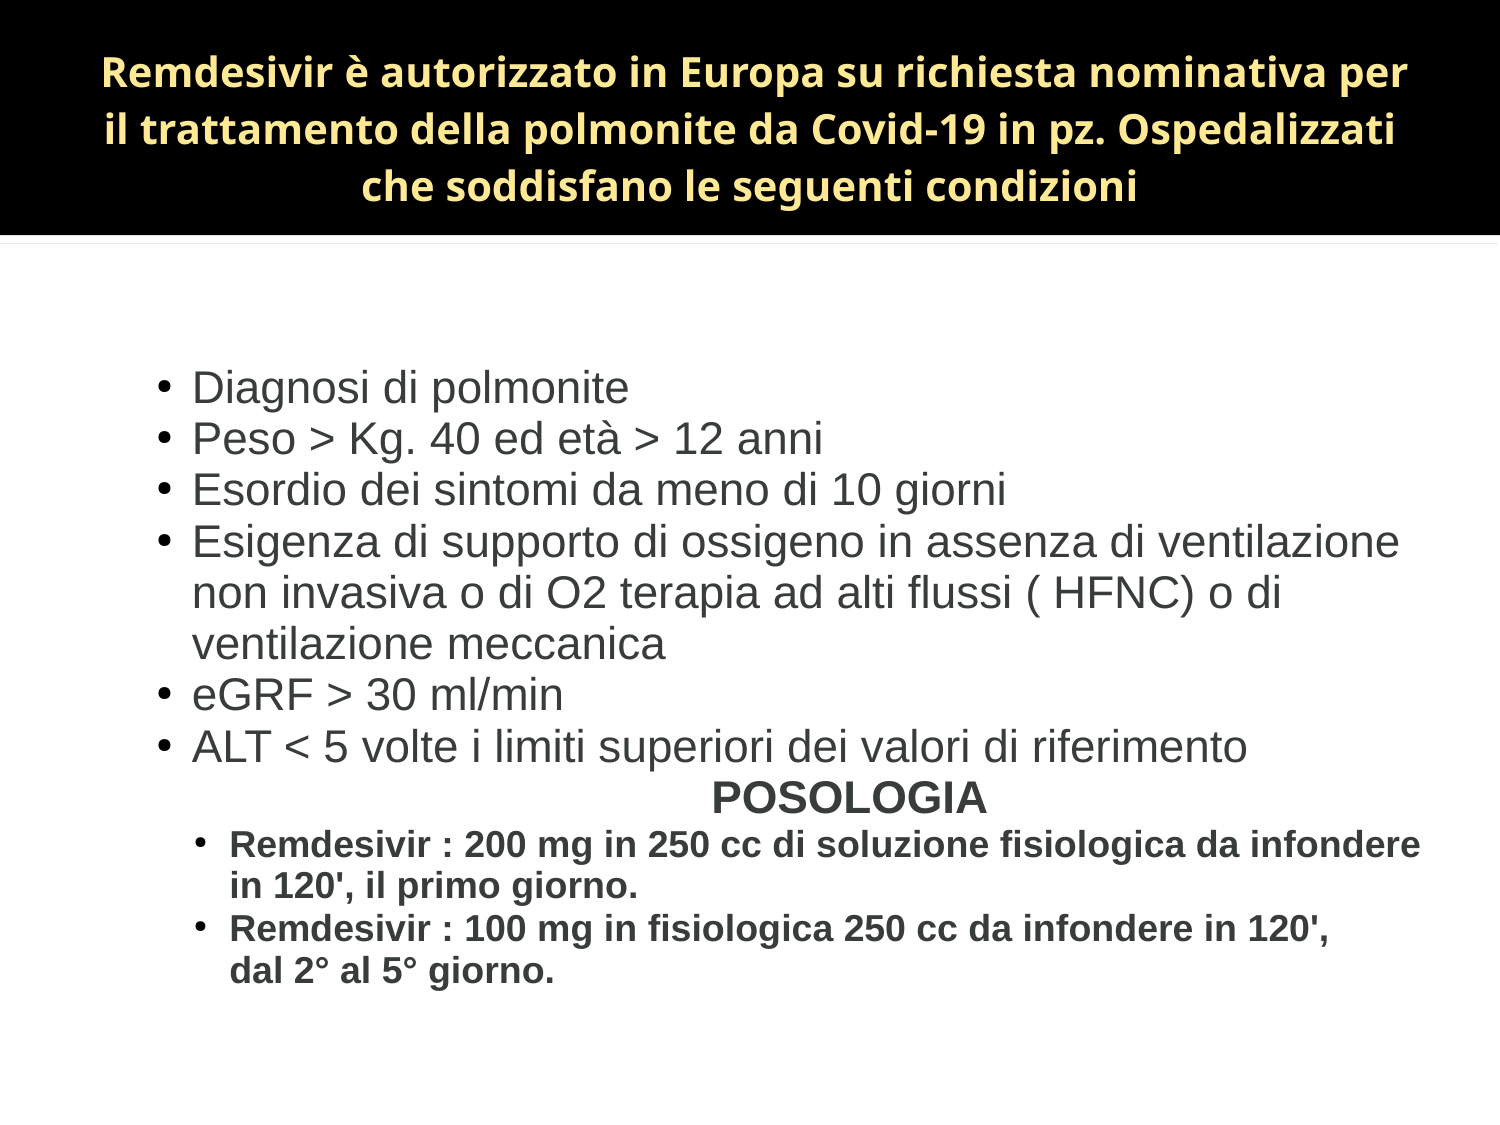

# Remdesivir è autorizzato in Europa su richiesta nominativa per il trattamento della polmonite da Covid-19 in pz. Ospedalizzati che soddisfano le seguenti condizioni
Diagnosi di polmonite
Peso > Kg. 40 ed età > 12 anni
Esordio dei sintomi da meno di 10 giorni
Esigenza di supporto di ossigeno in assenza di ventilazione
non invasiva o di O2 terapia ad alti flussi ( HFNC) o di
ventilazione meccanica
eGRF > 30 ml/min
ALT < 5 volte i limiti superiori dei valori di riferimento
POSOLOGIA
Remdesivir : 200 mg in 250 cc di soluzione fisiologica da infondere
in 120', il primo giorno.
Remdesivir : 100 mg in fisiologica 250 cc da infondere in 120',
dal 2° al 5° giorno.